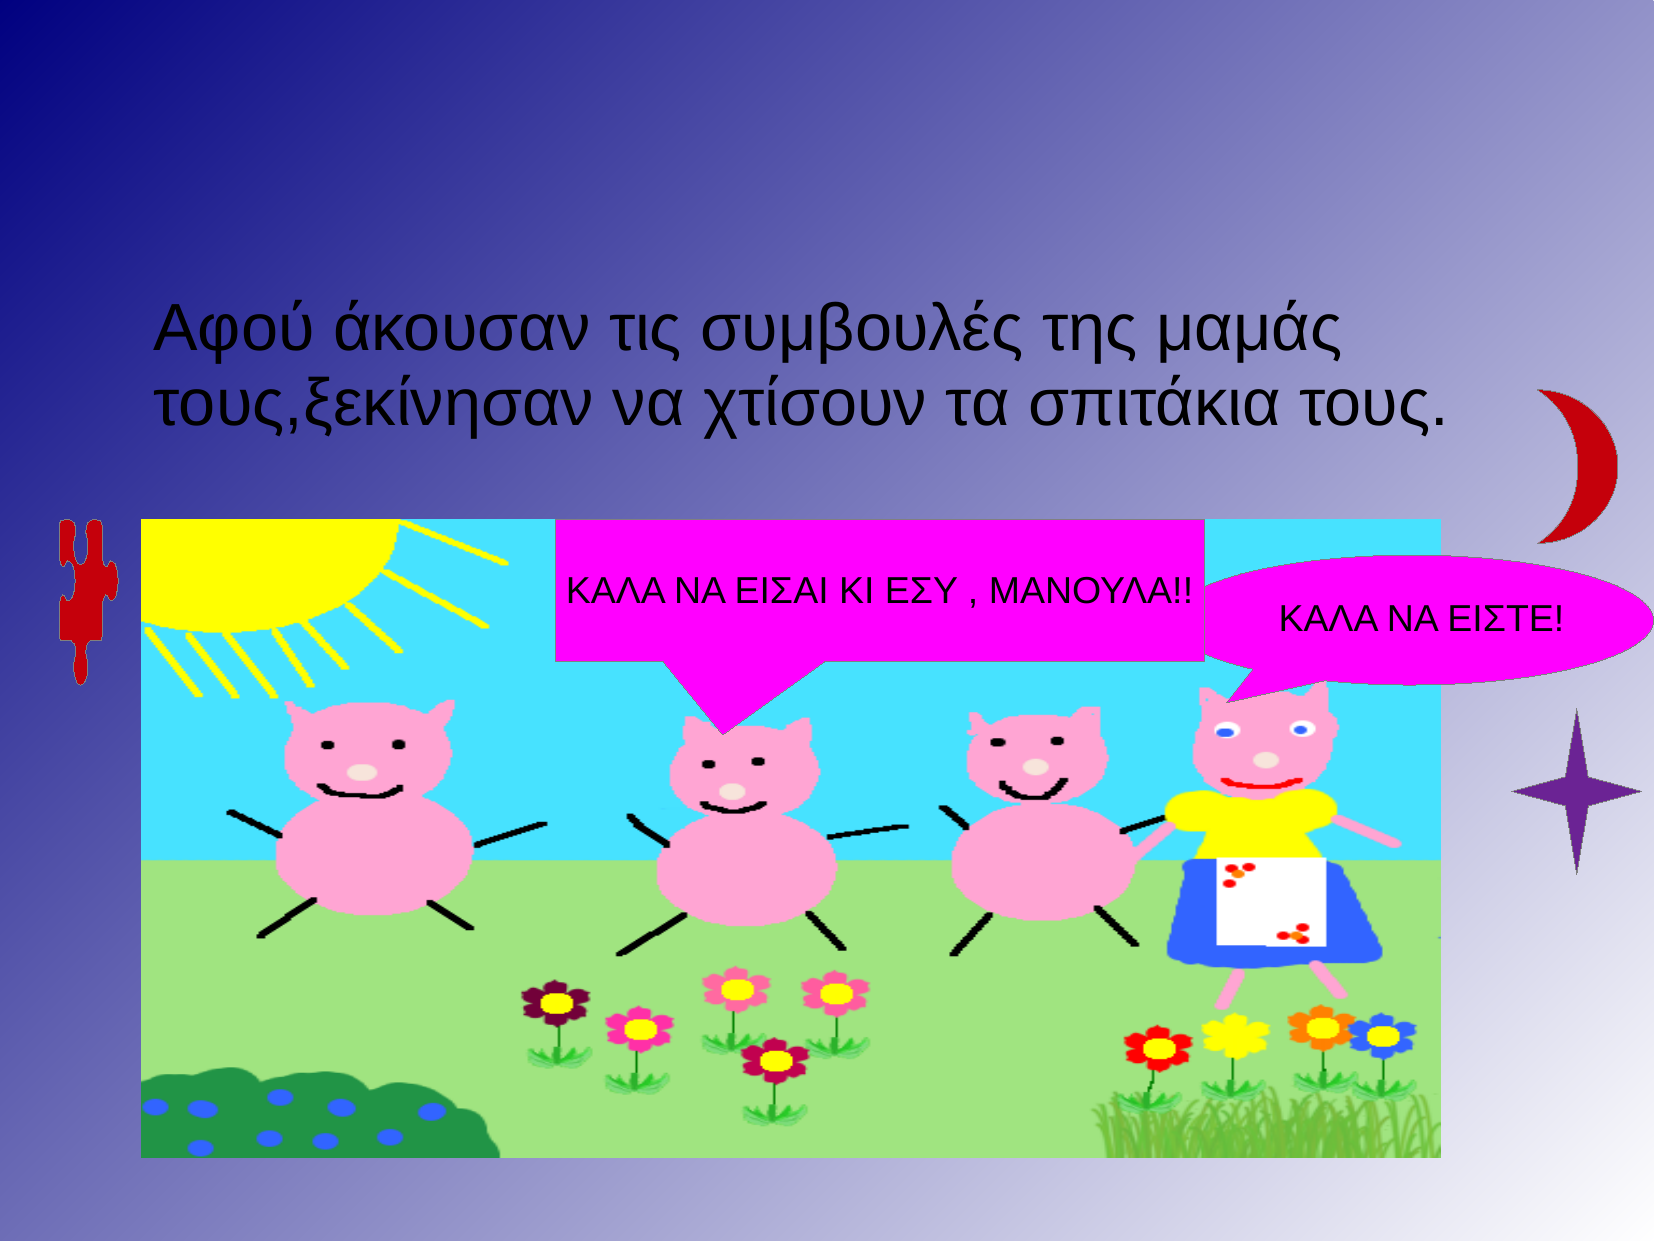

#
Αφού άκουσαν τις συμβουλές της μαμάς τους,ξεκίνησαν να χτίσουν τα σπιτάκια τους.
ΚΑΛΑ ΝΑ ΕΙΣΑΙ ΚΙ ΕΣΥ , ΜΑΝΟΥΛΑ!!
ΚΑΛΑ ΝΑ ΕΙΣΤΕ!